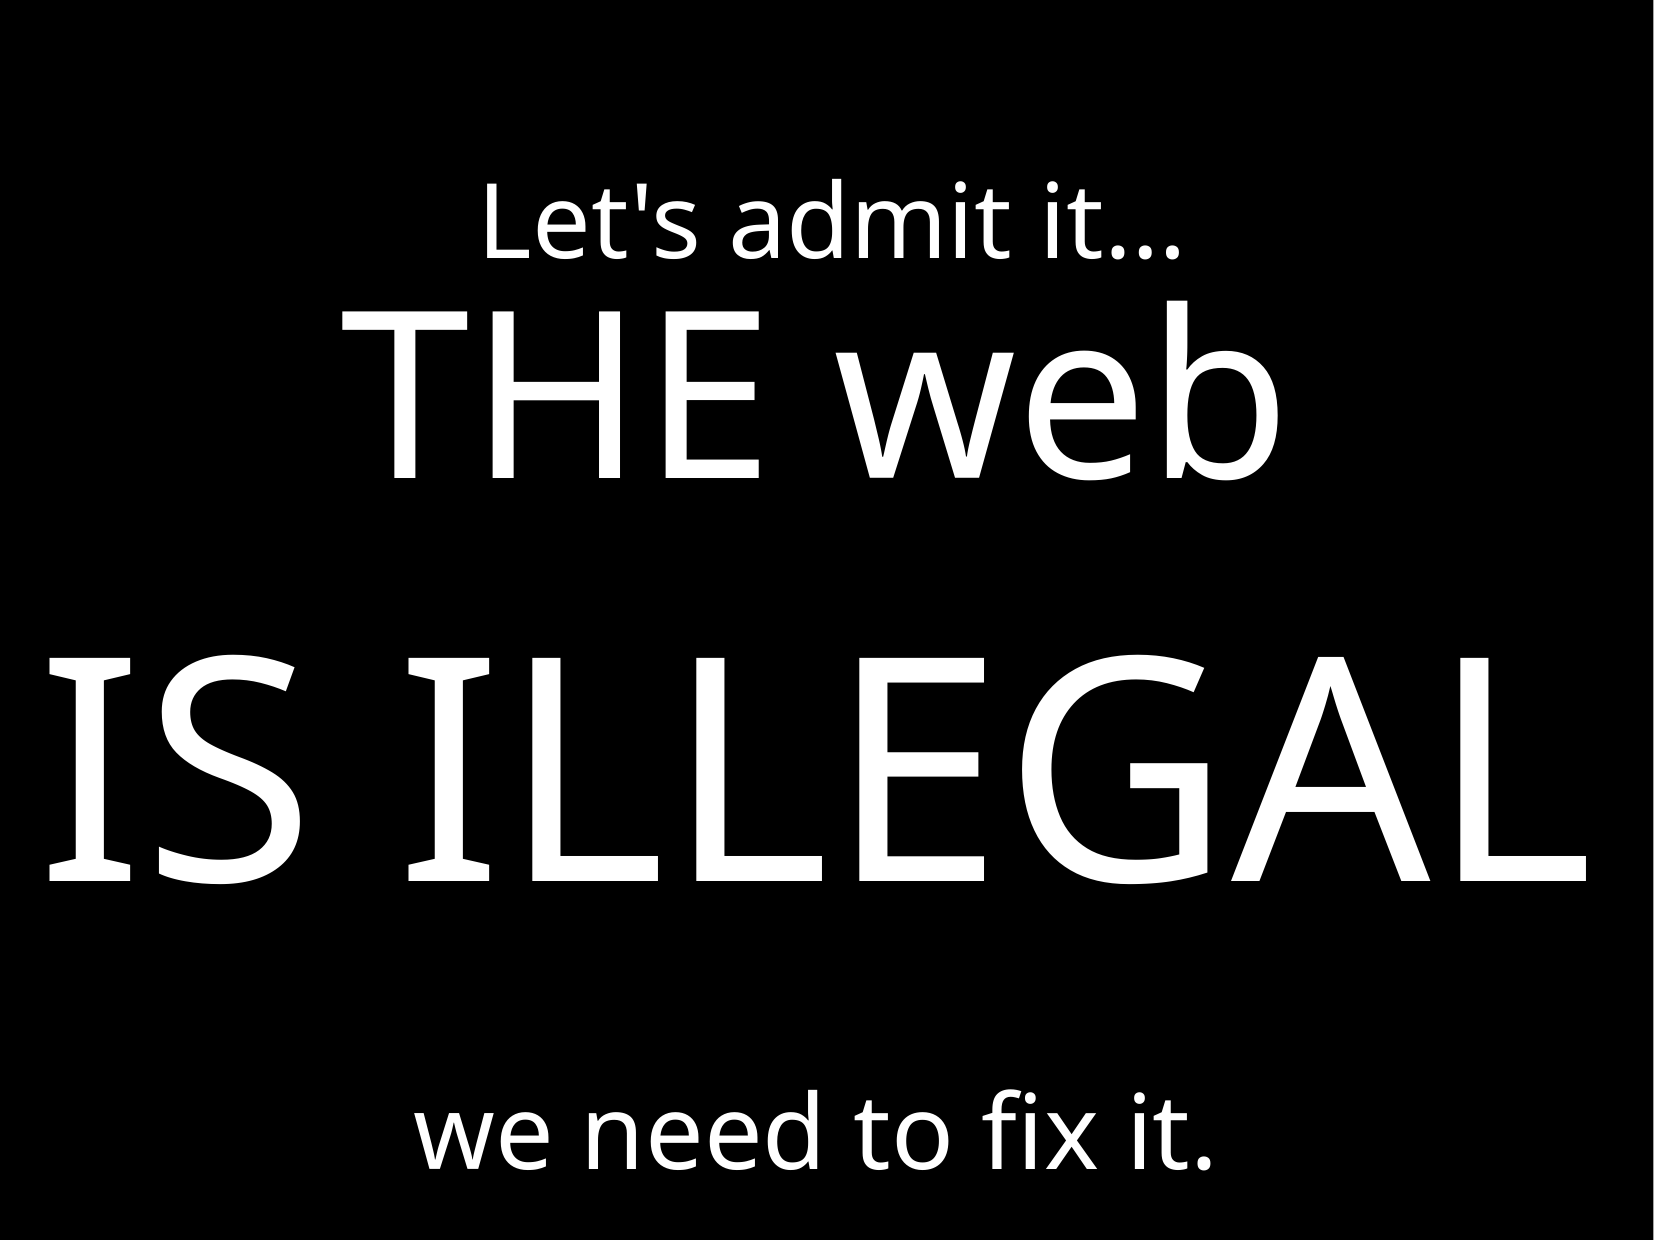

# Let's admit it…
THE web
IS ILLEGAL
we need to fix it.